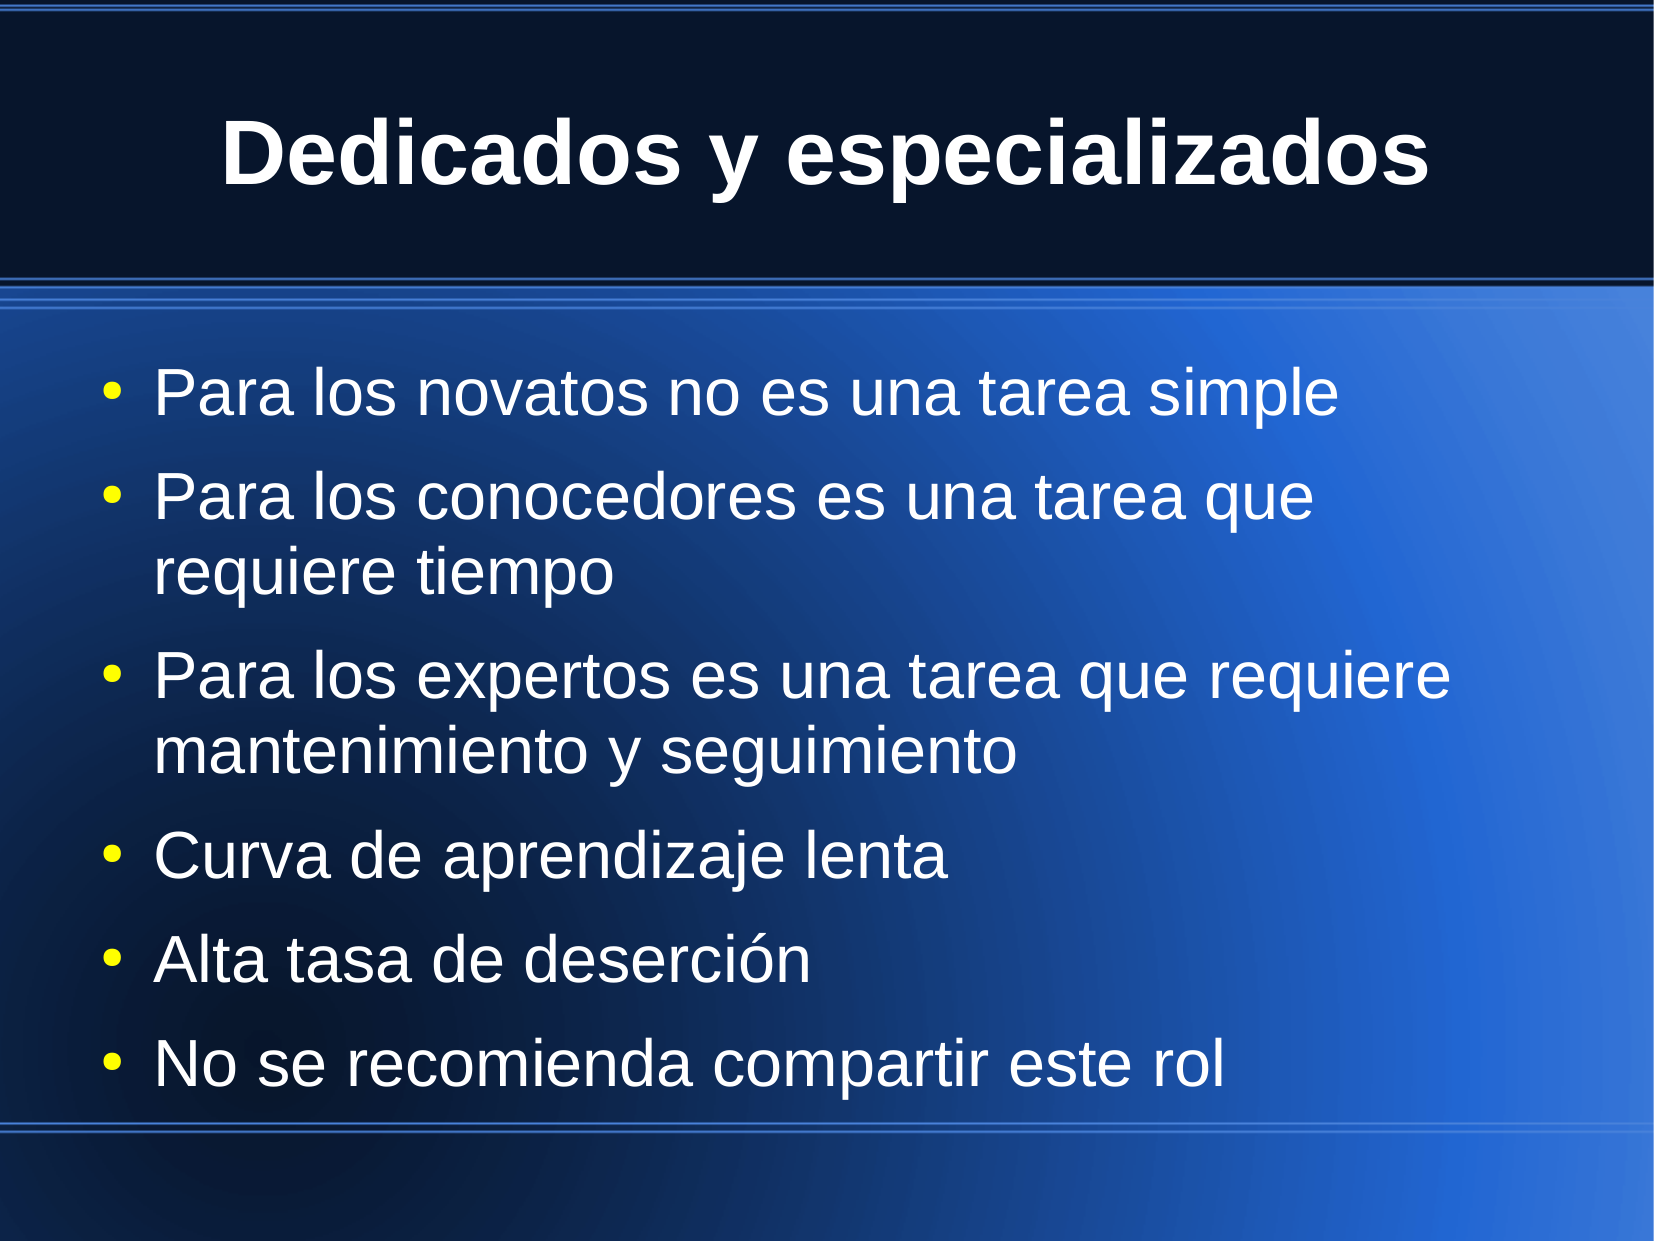

# Dedicados y especializados
Para los novatos no es una tarea simple
Para los conocedores es una tarea que requiere tiempo
Para los expertos es una tarea que requiere mantenimiento y seguimiento
Curva de aprendizaje lenta
Alta tasa de deserción
No se recomienda compartir este rol